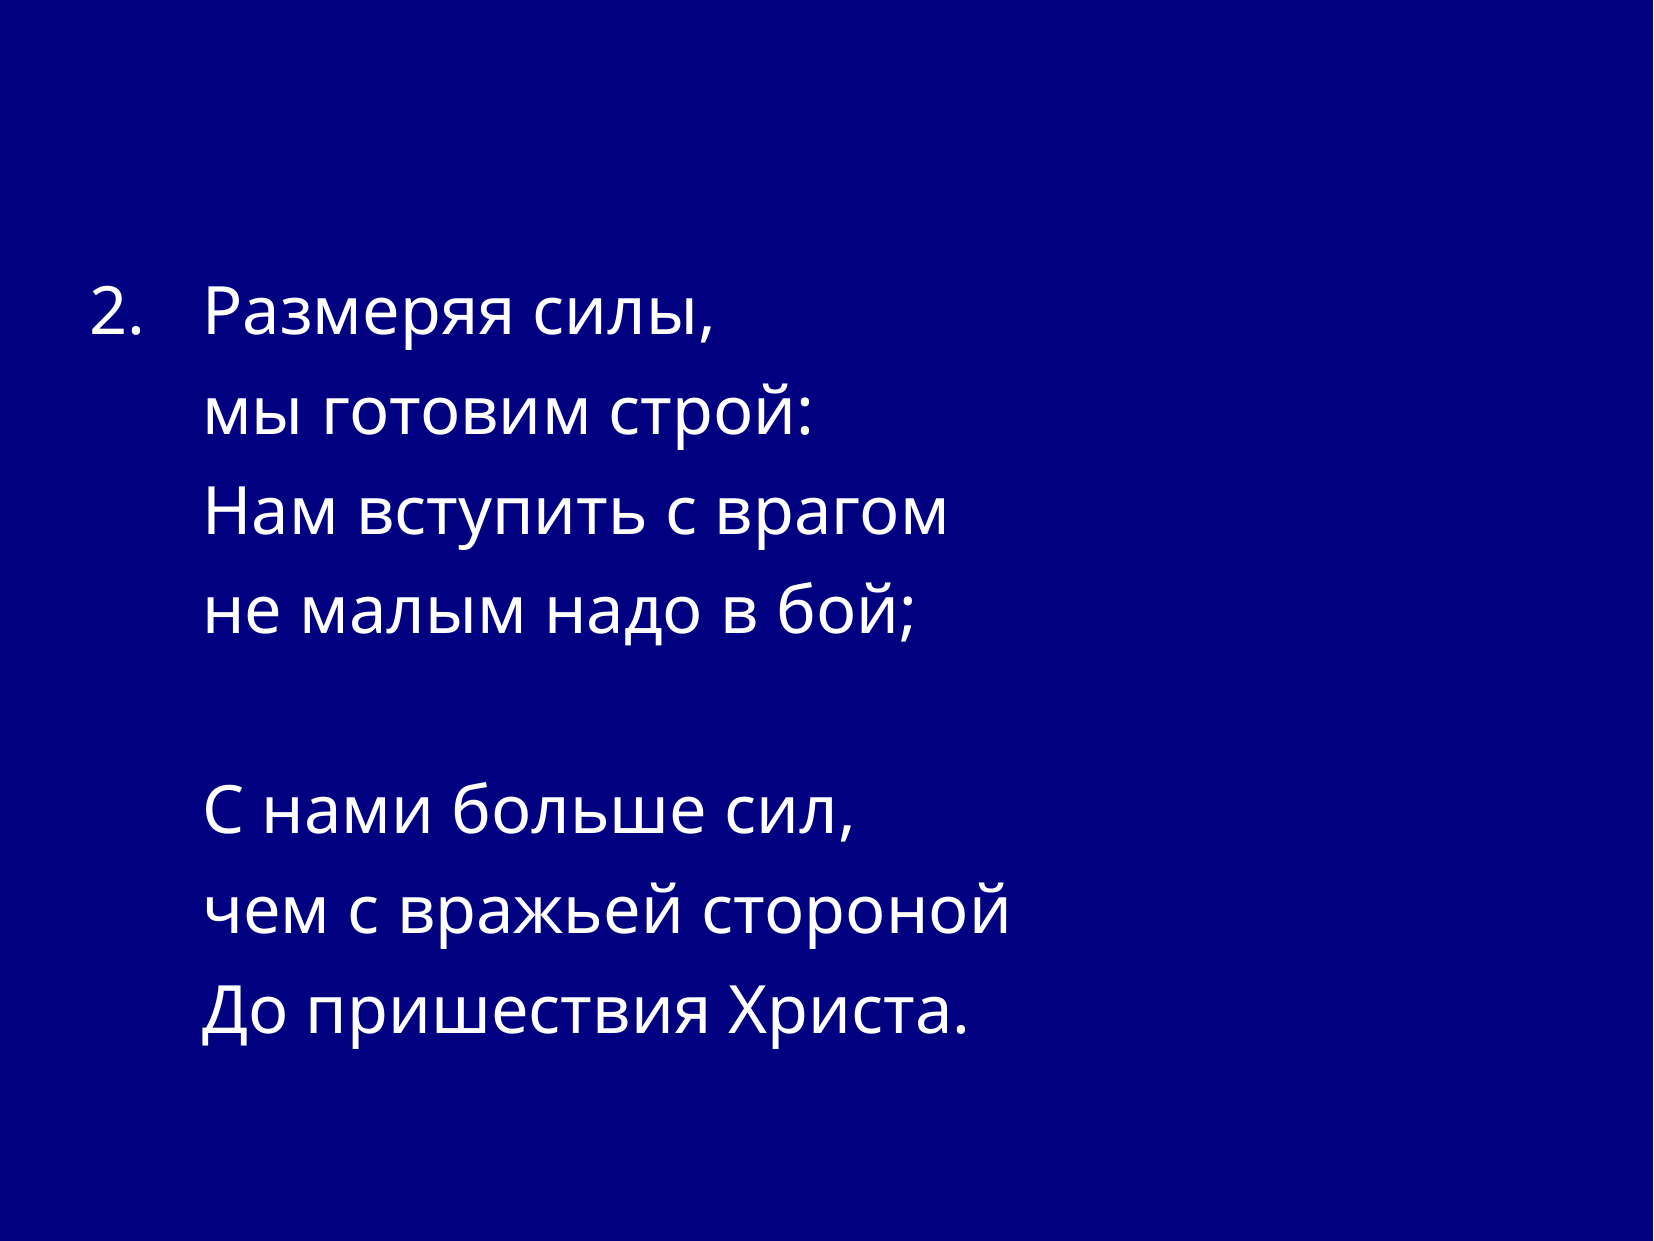

2.	Размеряя силы,
	мы готовим строй:
	Нам вступить с врагом
	не малым надо в бой;
	С нами больше сил,
	чем с вражьей стороной
	До пришествия Христа.